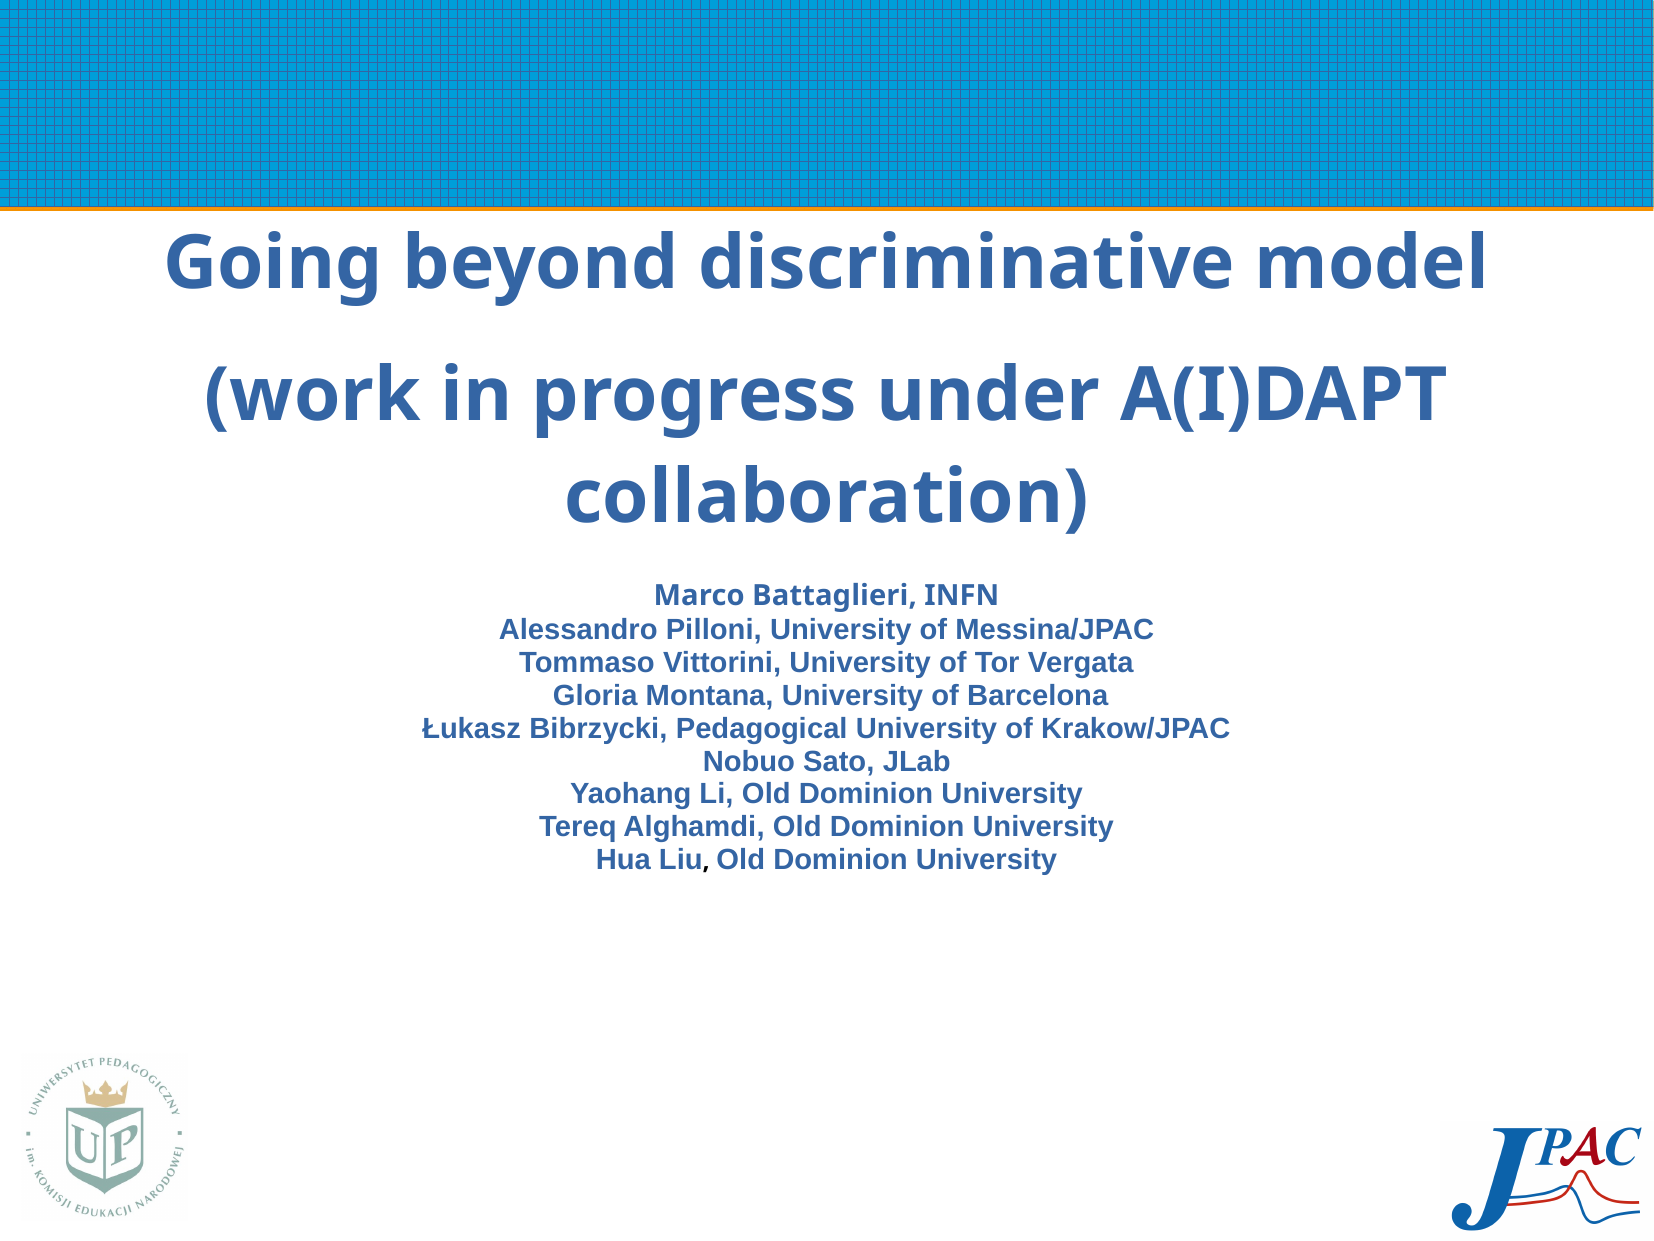

# Going beyond discriminative model
(work in progress under A(I)DAPT collaboration)
Marco Battaglieri, INFN
Alessandro Pilloni, University of Messina/JPAC
Tommaso Vittorini, University of Tor Vergata
 Gloria Montana, University of Barcelona
Łukasz Bibrzycki, Pedagogical University of Krakow/JPAC
Nobuo Sato, JLab
Yaohang Li, Old Dominion University
Tereq Alghamdi, Old Dominion University
Hua Liu, Old Dominion University